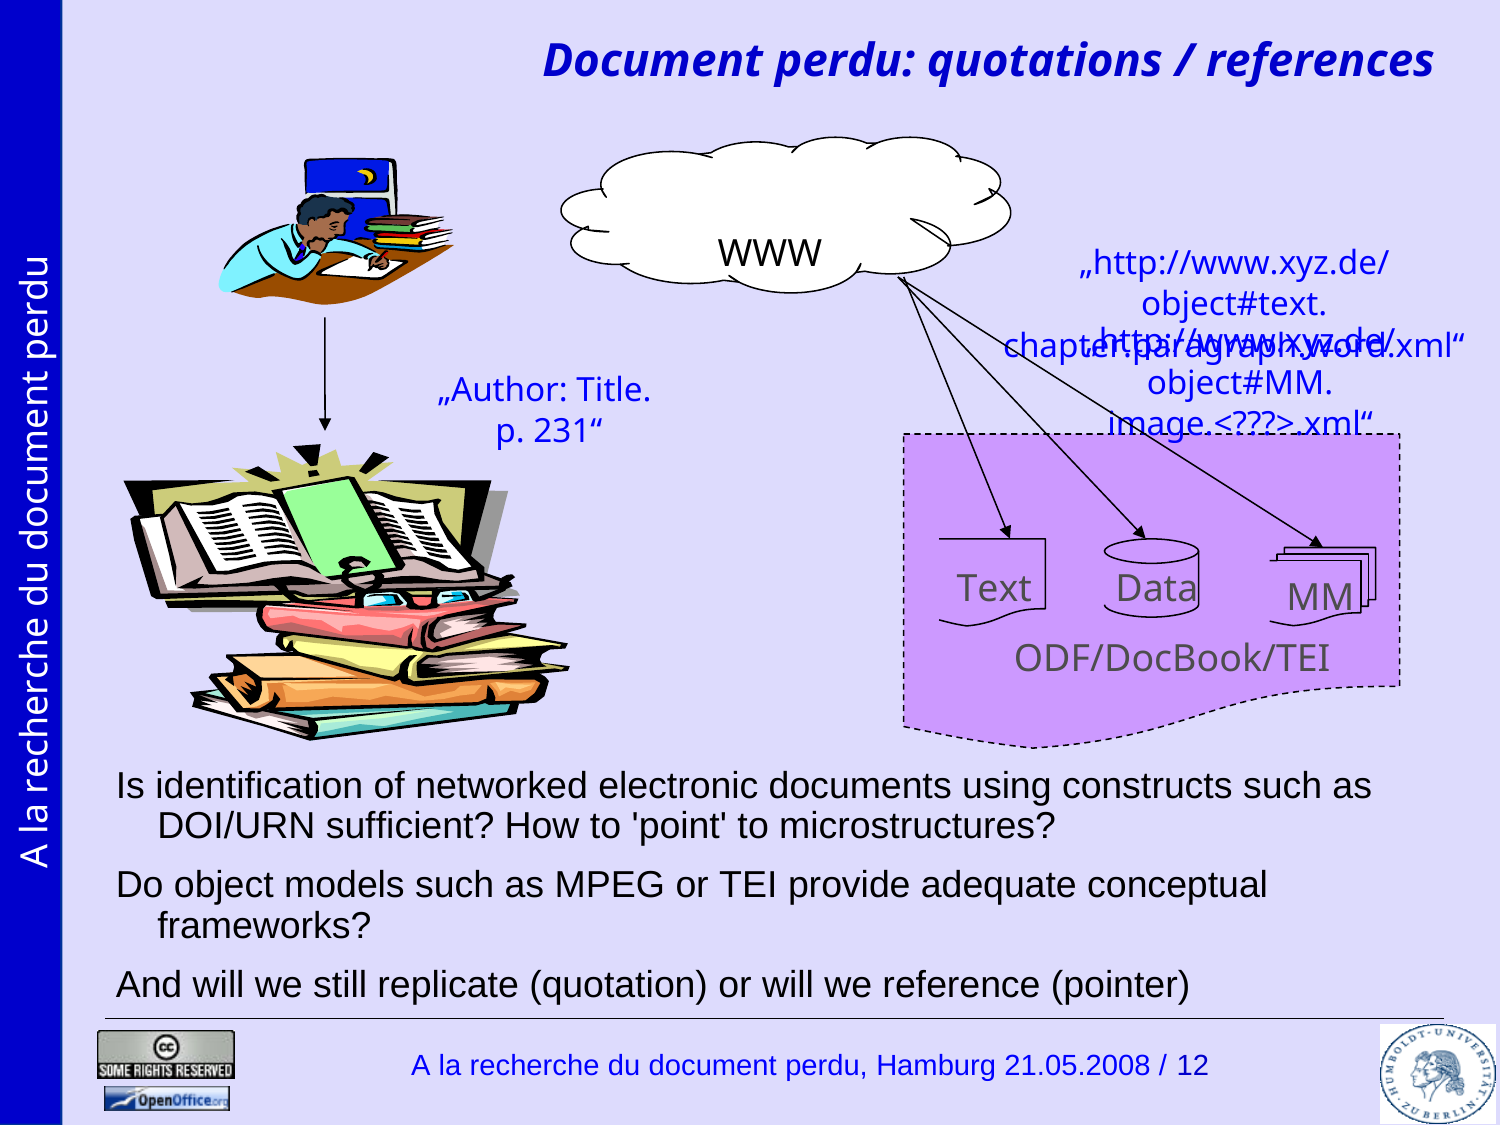

# Document perdu: quotations / references
WWW
Text
„http://www.xyz.de/object#text.
chapter.paragraph.word.xml“
„http://www.xyz.de/object#MM.
image.<???>.xml“
„Author: Title.
p. 231“
Data
MM
ODF/DocBook/TEI
Is identification of networked electronic documents using constructs such as DOI/URN sufficient? How to 'point' to microstructures?
Do object models such as MPEG or TEI provide adequate conceptual frameworks?
And will we still replicate (quotation) or will we reference (pointer)